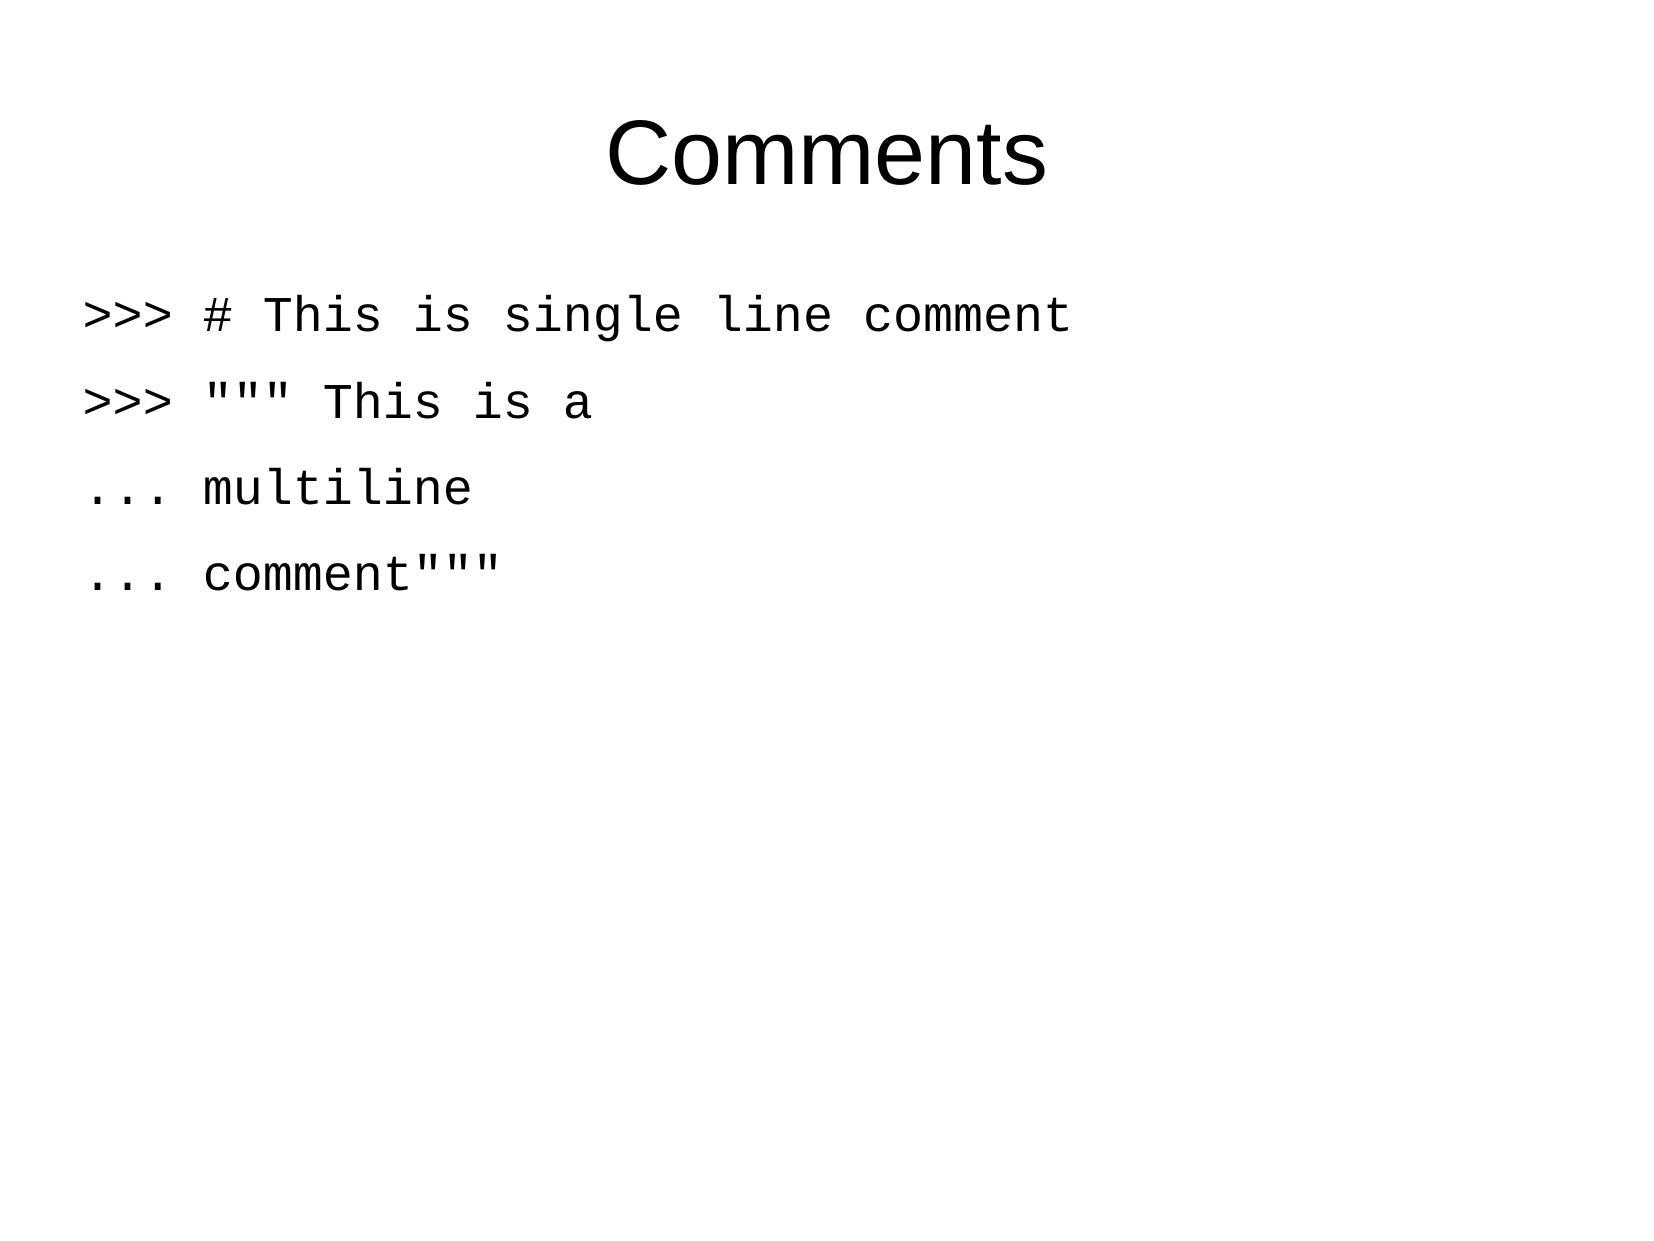

# Comments
>>> # This is single line comment
>>> """ This is a
... multiline
... comment"""